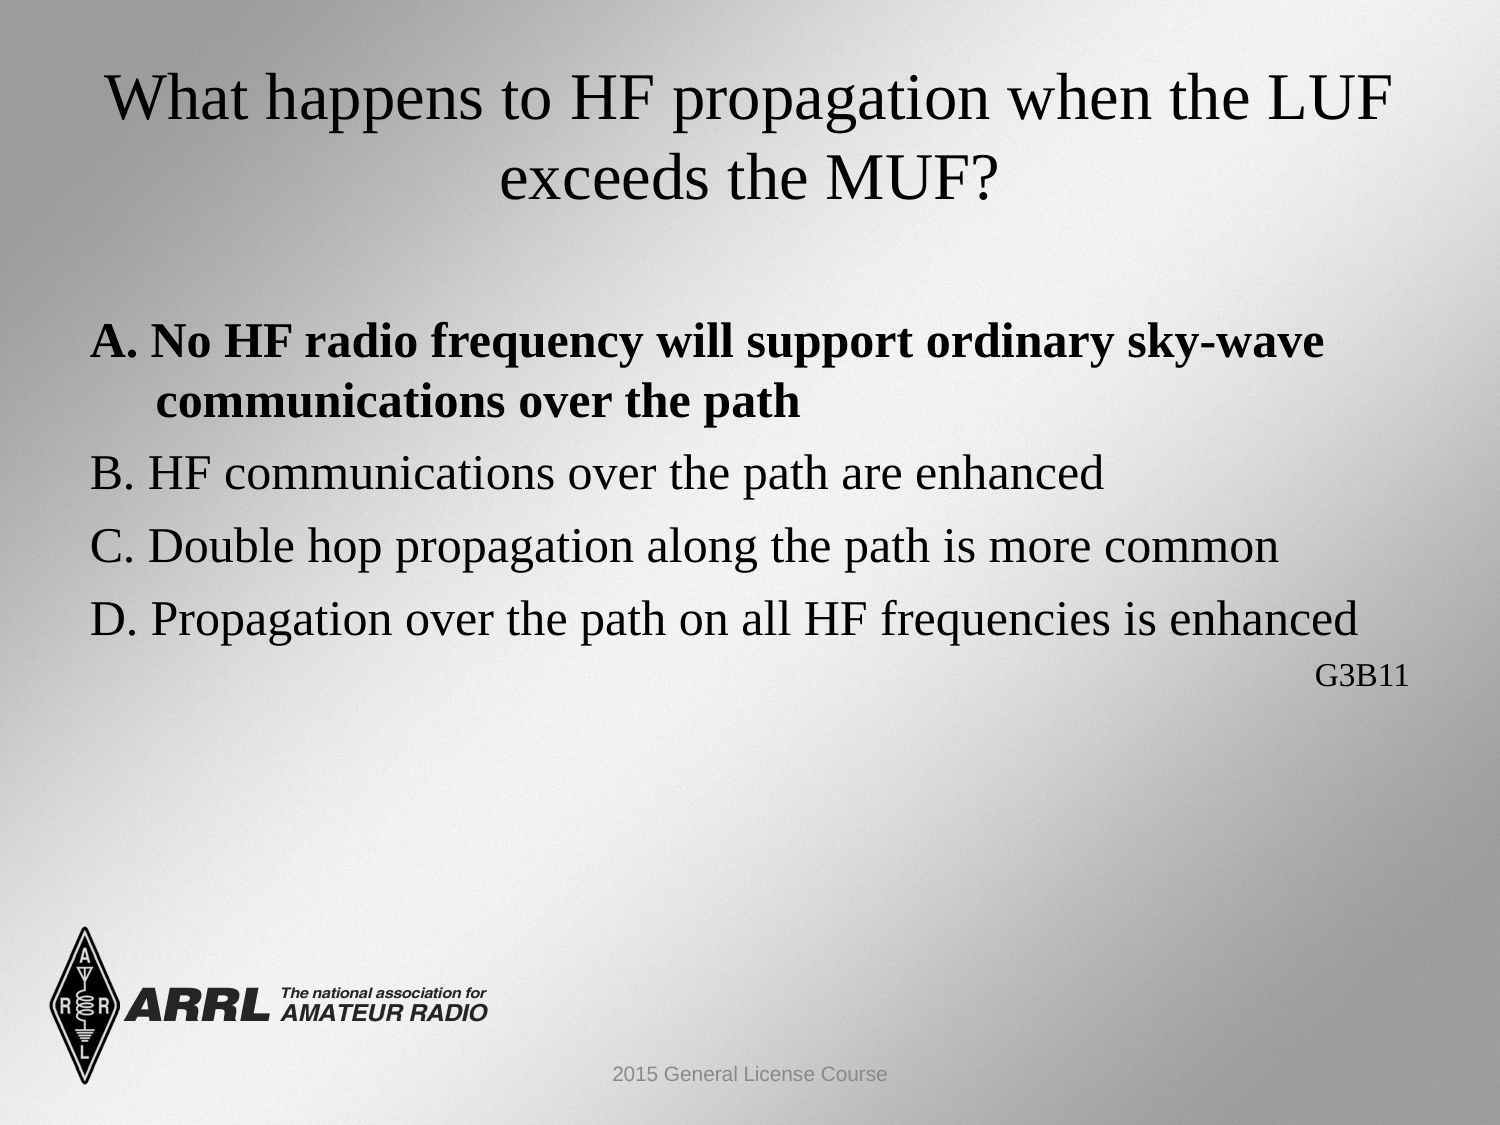

# What happens to HF propagation when the LUF exceeds the MUF?
A. No HF radio frequency will support ordinary sky-wave communications over the path
B. HF communications over the path are enhanced
C. Double hop propagation along the path is more common
D. Propagation over the path on all HF frequencies is enhanced
 G3B11
2015 General License Course